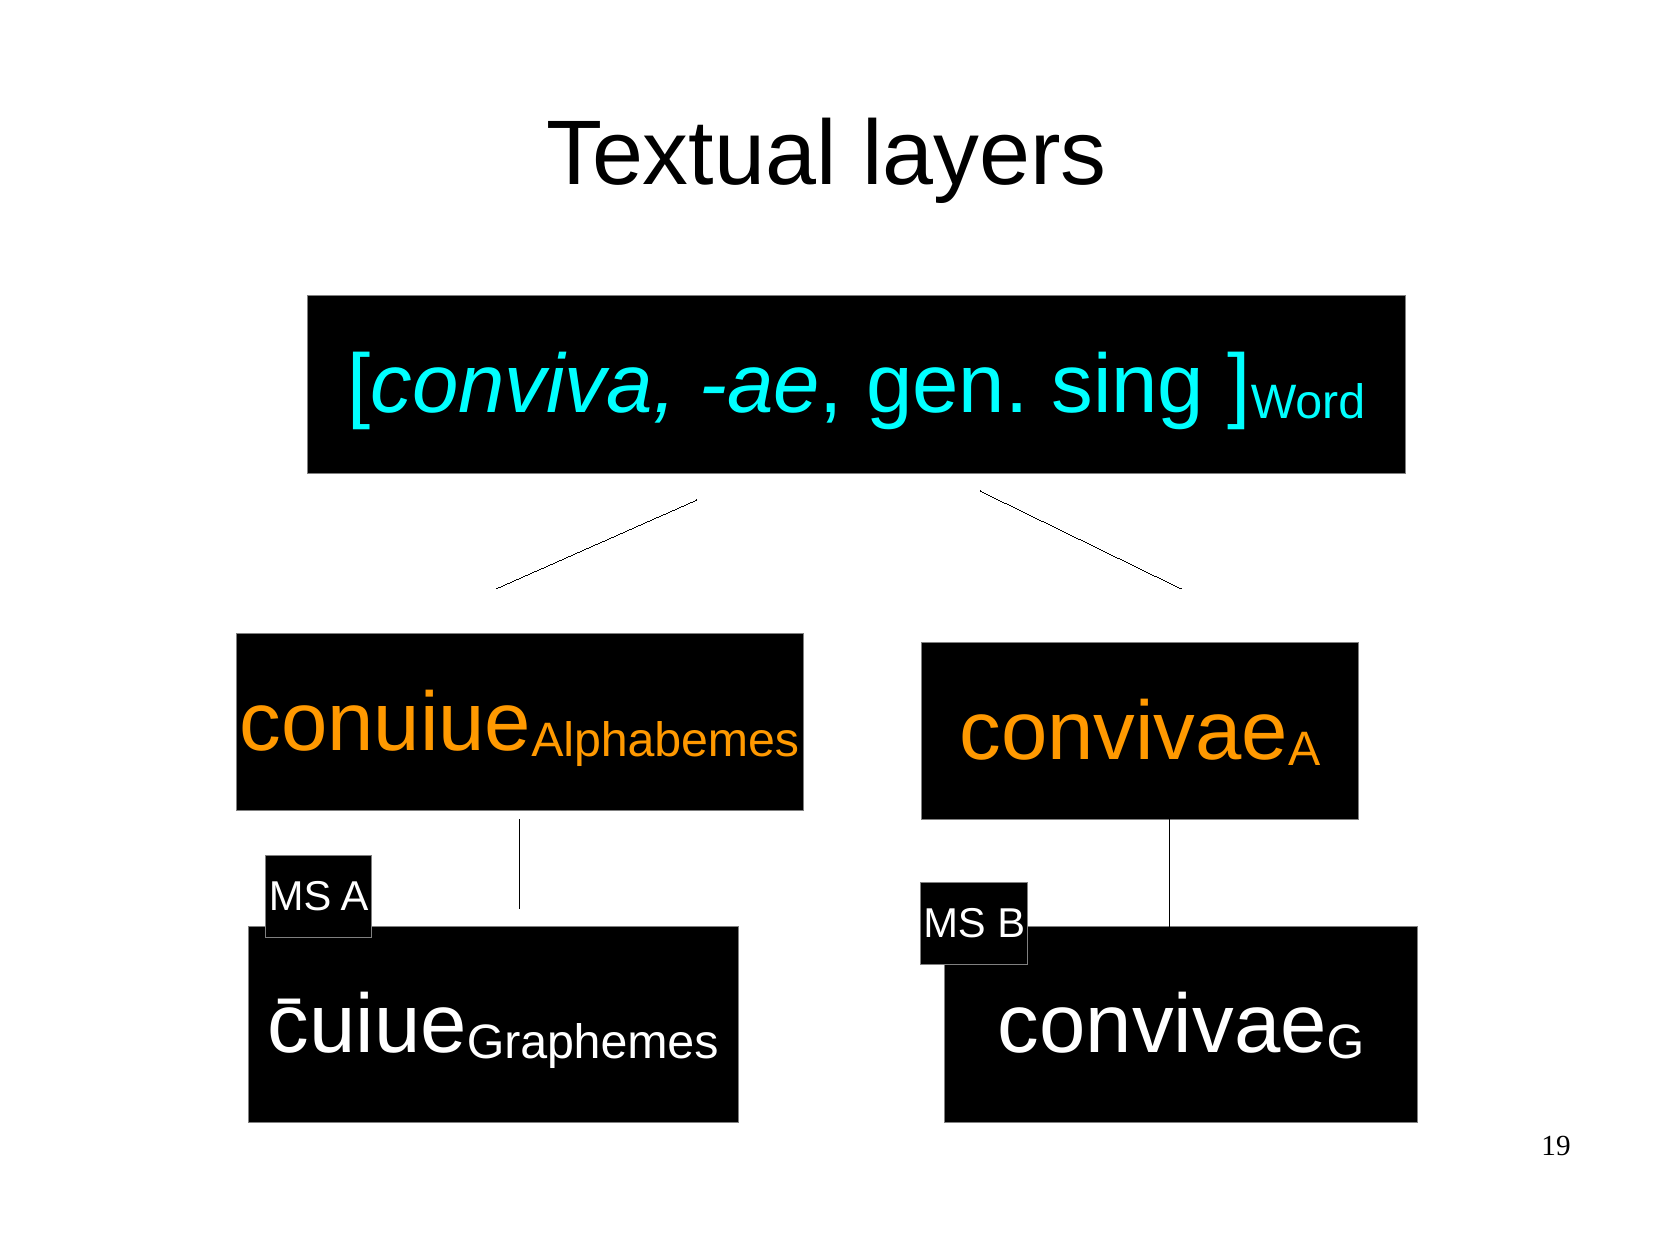

# Textual layers
[conviva, -ae, gen. sing ]Word
conuiueAlphabemes
convivaeA
MS A
MS B
c̄uiueGraphemes
convivaeG
19